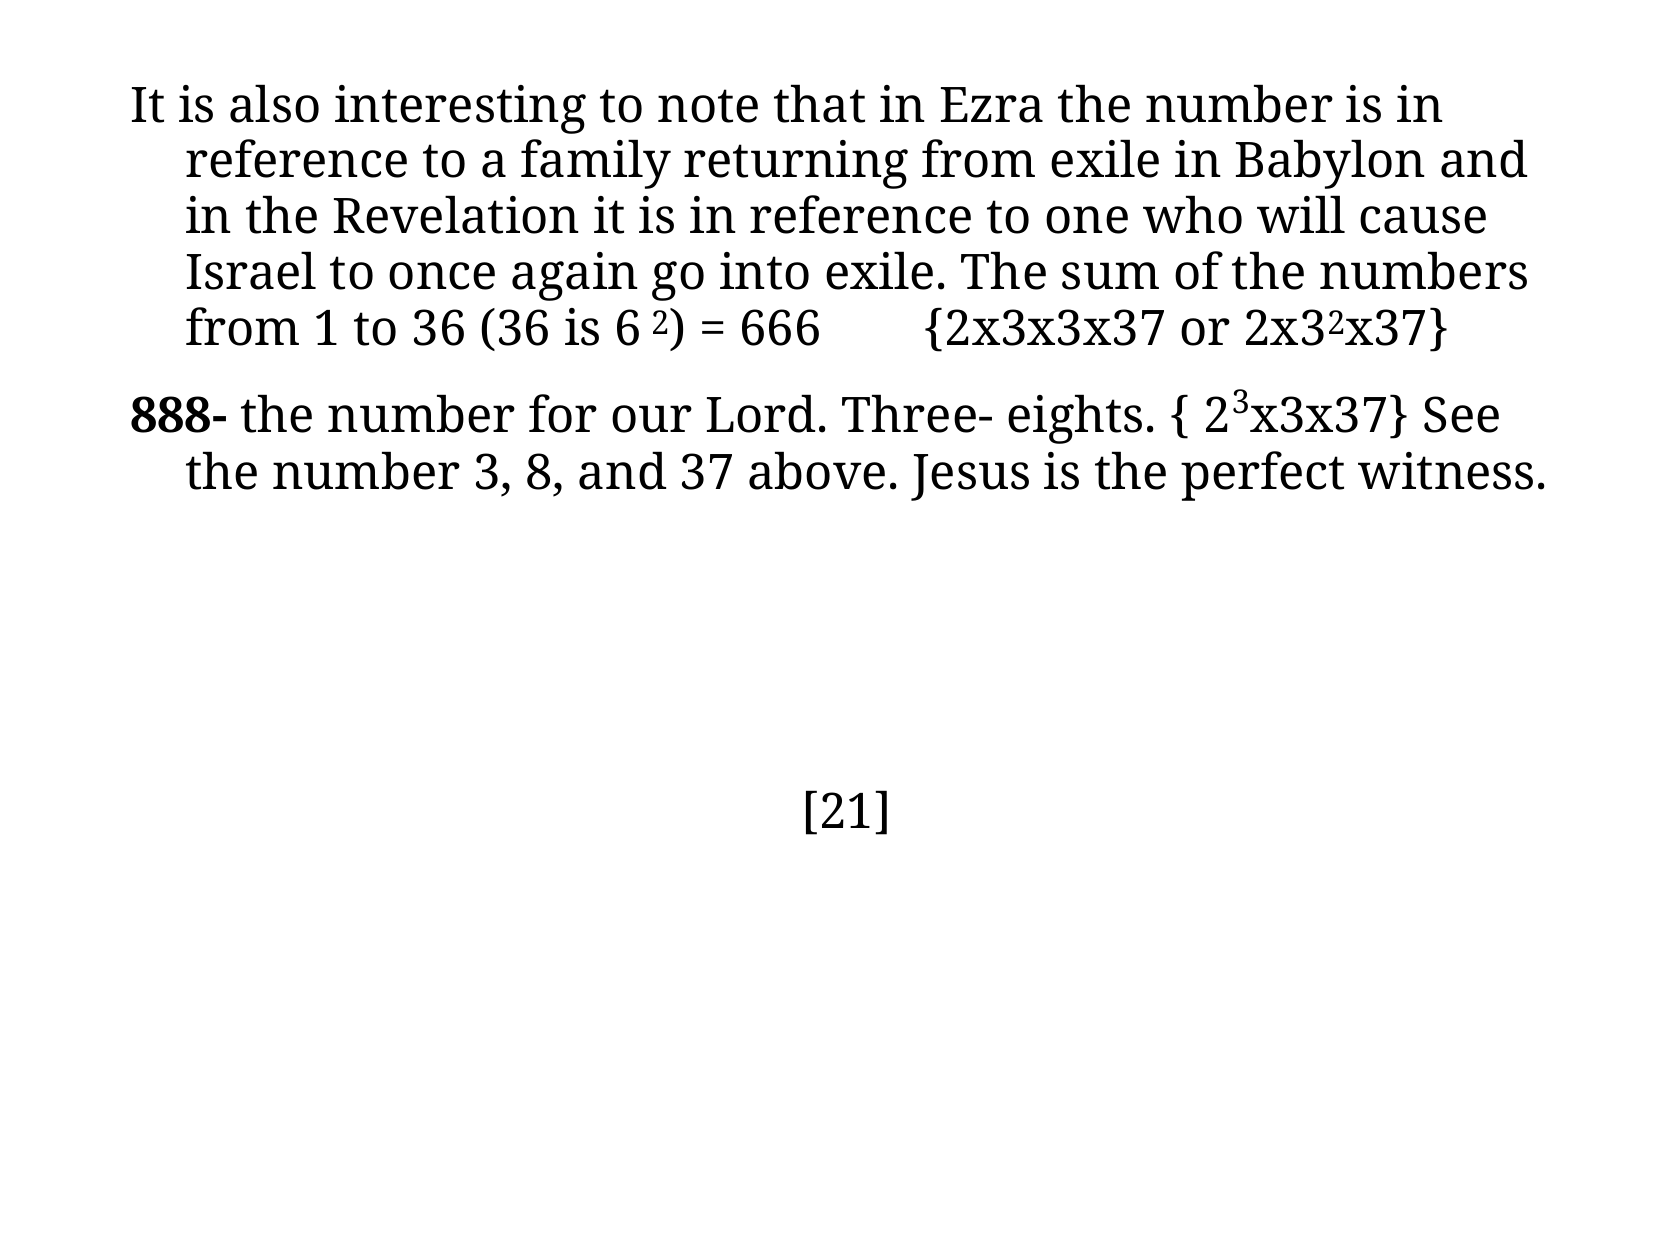

# It is also interesting to note that in Ezra the number is in reference to a family returning from exile in Babylon and in the Revelation it is in reference to one who will cause Israel to once again go into exile. The sum of the numbers from 1 to 36 (36 is 6 2) = 666 {2x3x3x37 or 2x32x37}
888- the number for our Lord. Three- eights. { 23x3x37} See the number 3, 8, and 37 above. Jesus is the perfect witness.
[21]